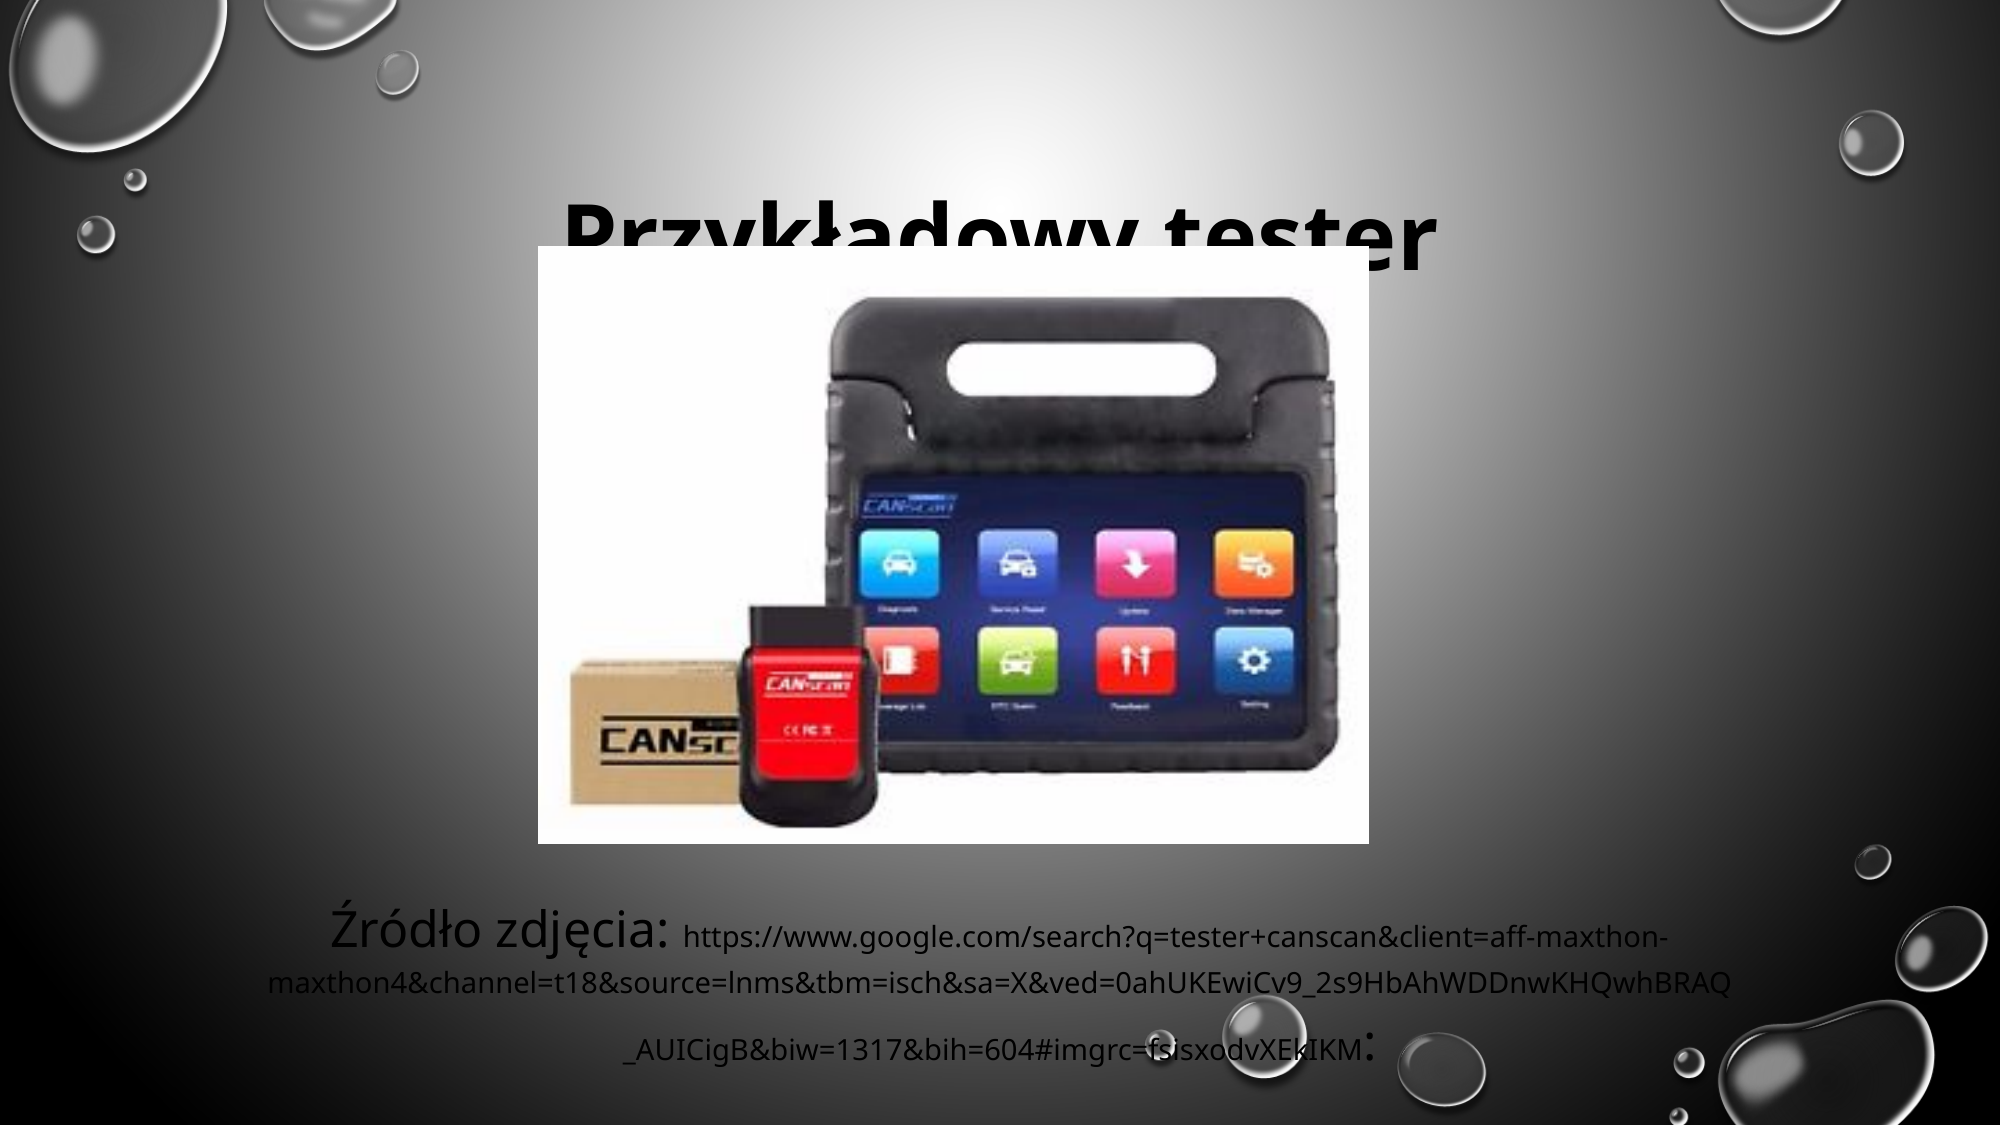

# Przykładowy tester diagnostyczny
Źródło zdjęcia: https://www.google.com/search?q=tester+canscan&client=aff-maxthon-maxthon4&channel=t18&source=lnms&tbm=isch&sa=X&ved=0ahUKEwiCv9_2s9HbAhWDDnwKHQwhBRAQ_AUICigB&biw=1317&bih=604#imgrc=fsisxodvXEkIKM: